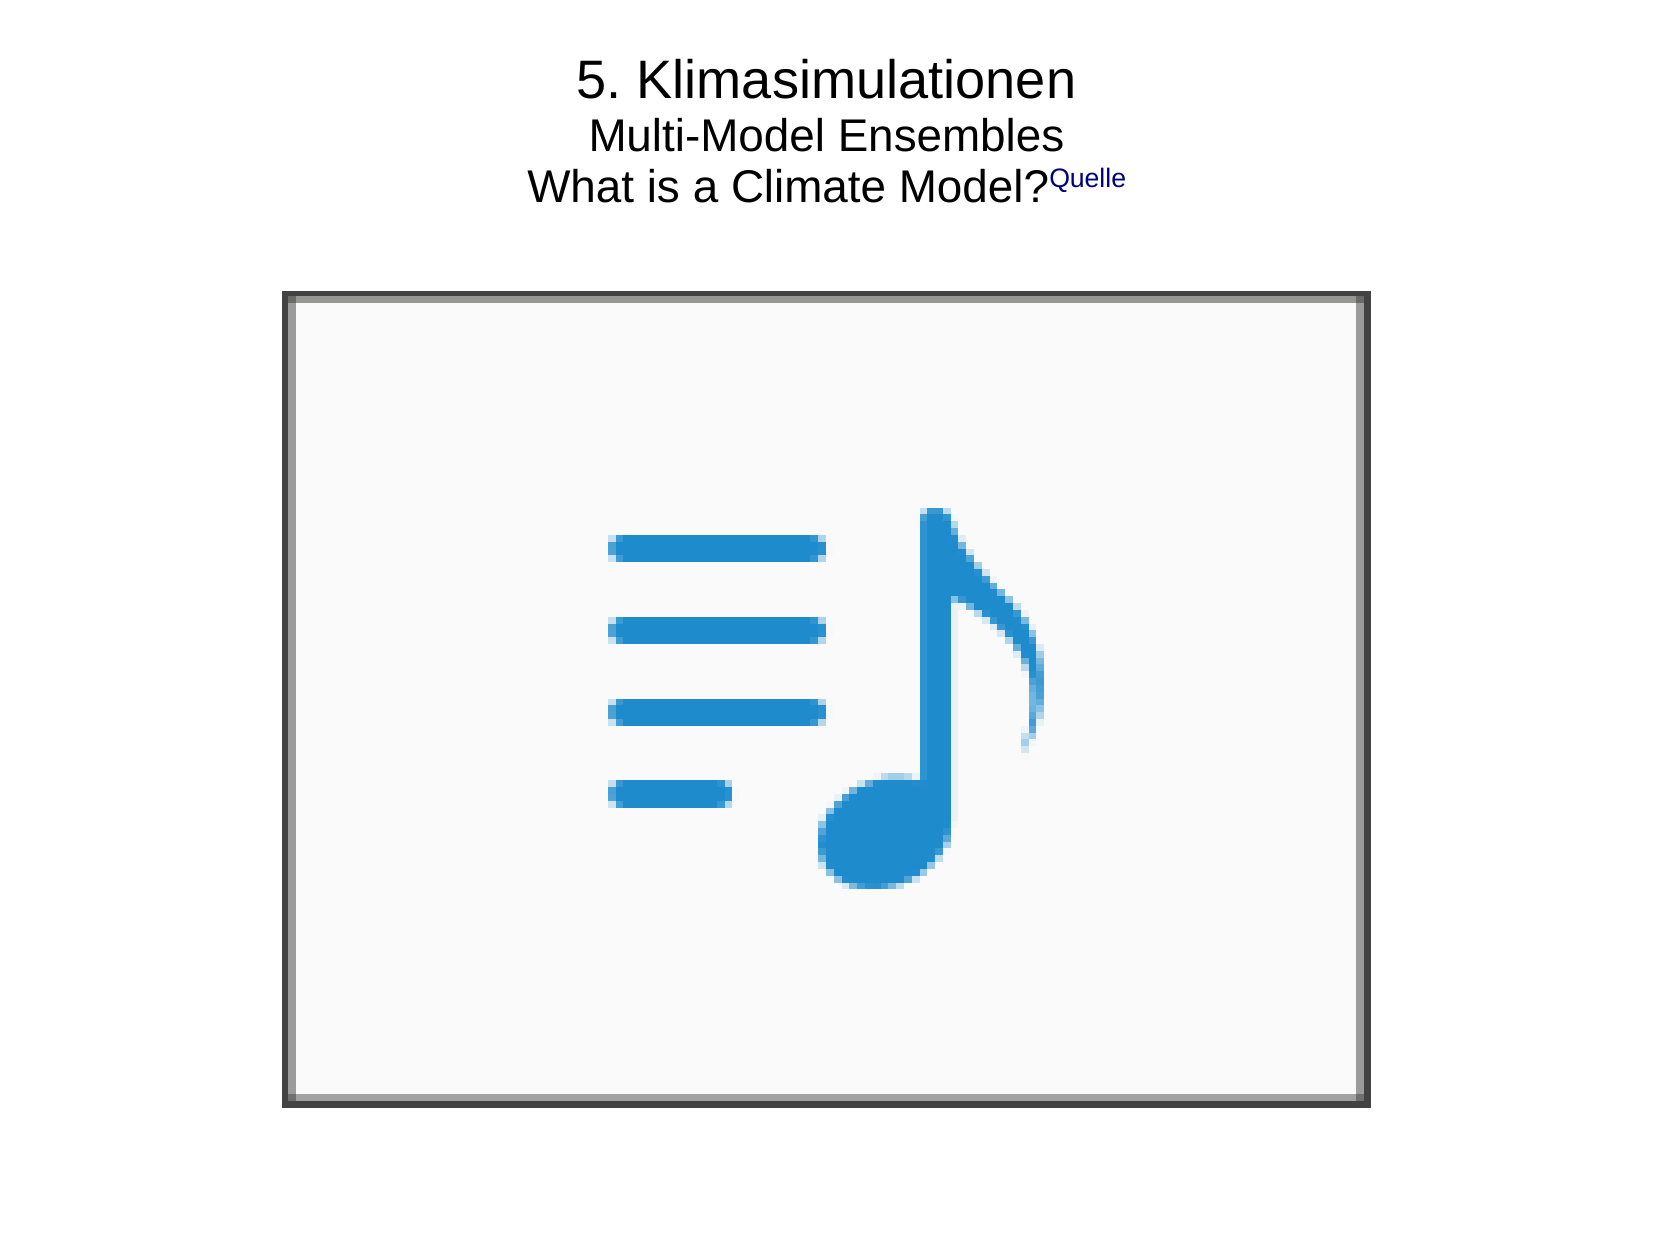

# 5. Klimasimulationen Multi-Model Ensembles What is a Climate Model?Quelle